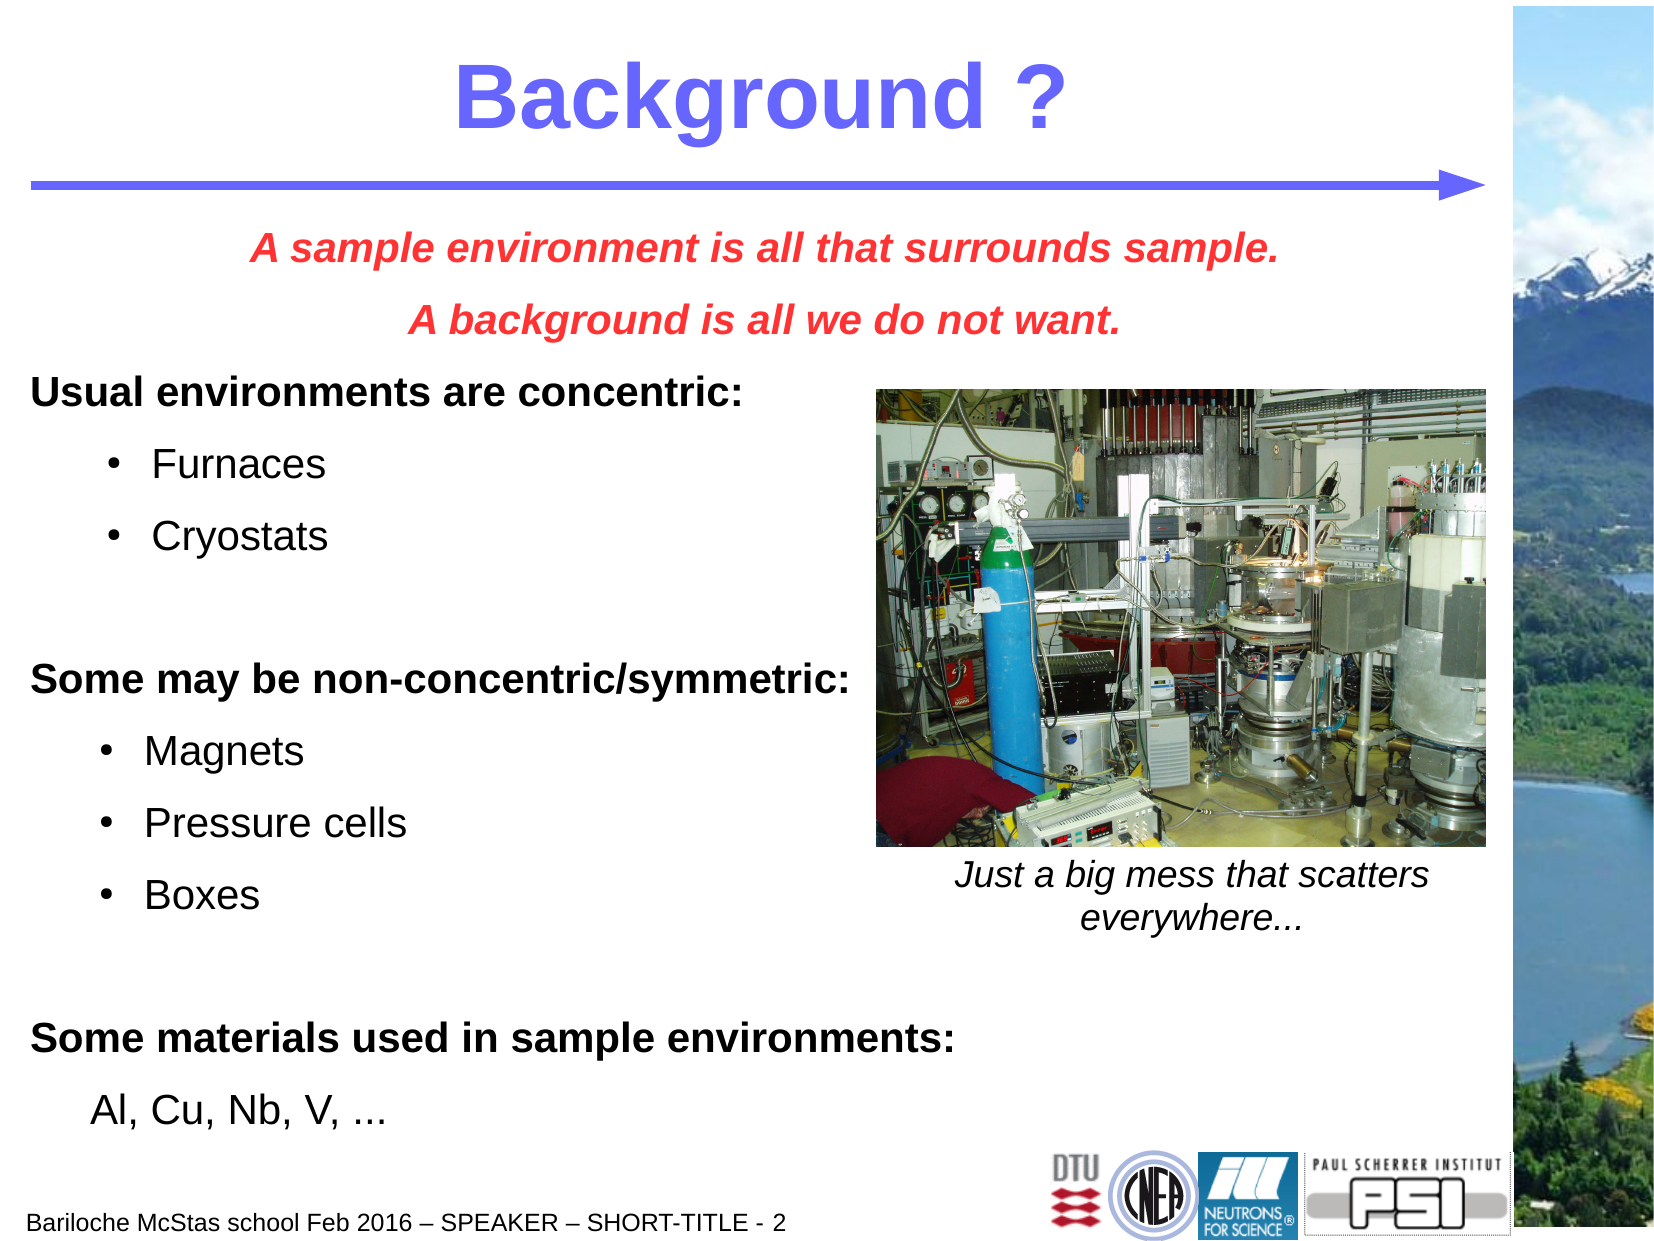

# Background ?
A sample environment is all that surrounds sample.
A background is all we do not want.
Usual environments are concentric:
Furnaces
Cryostats
Some may be non-concentric/symmetric:
Magnets
Pressure cells
Boxes
Some materials used in sample environments:
Al, Cu, Nb, V, ...
Just a big mess that scatters everywhere...